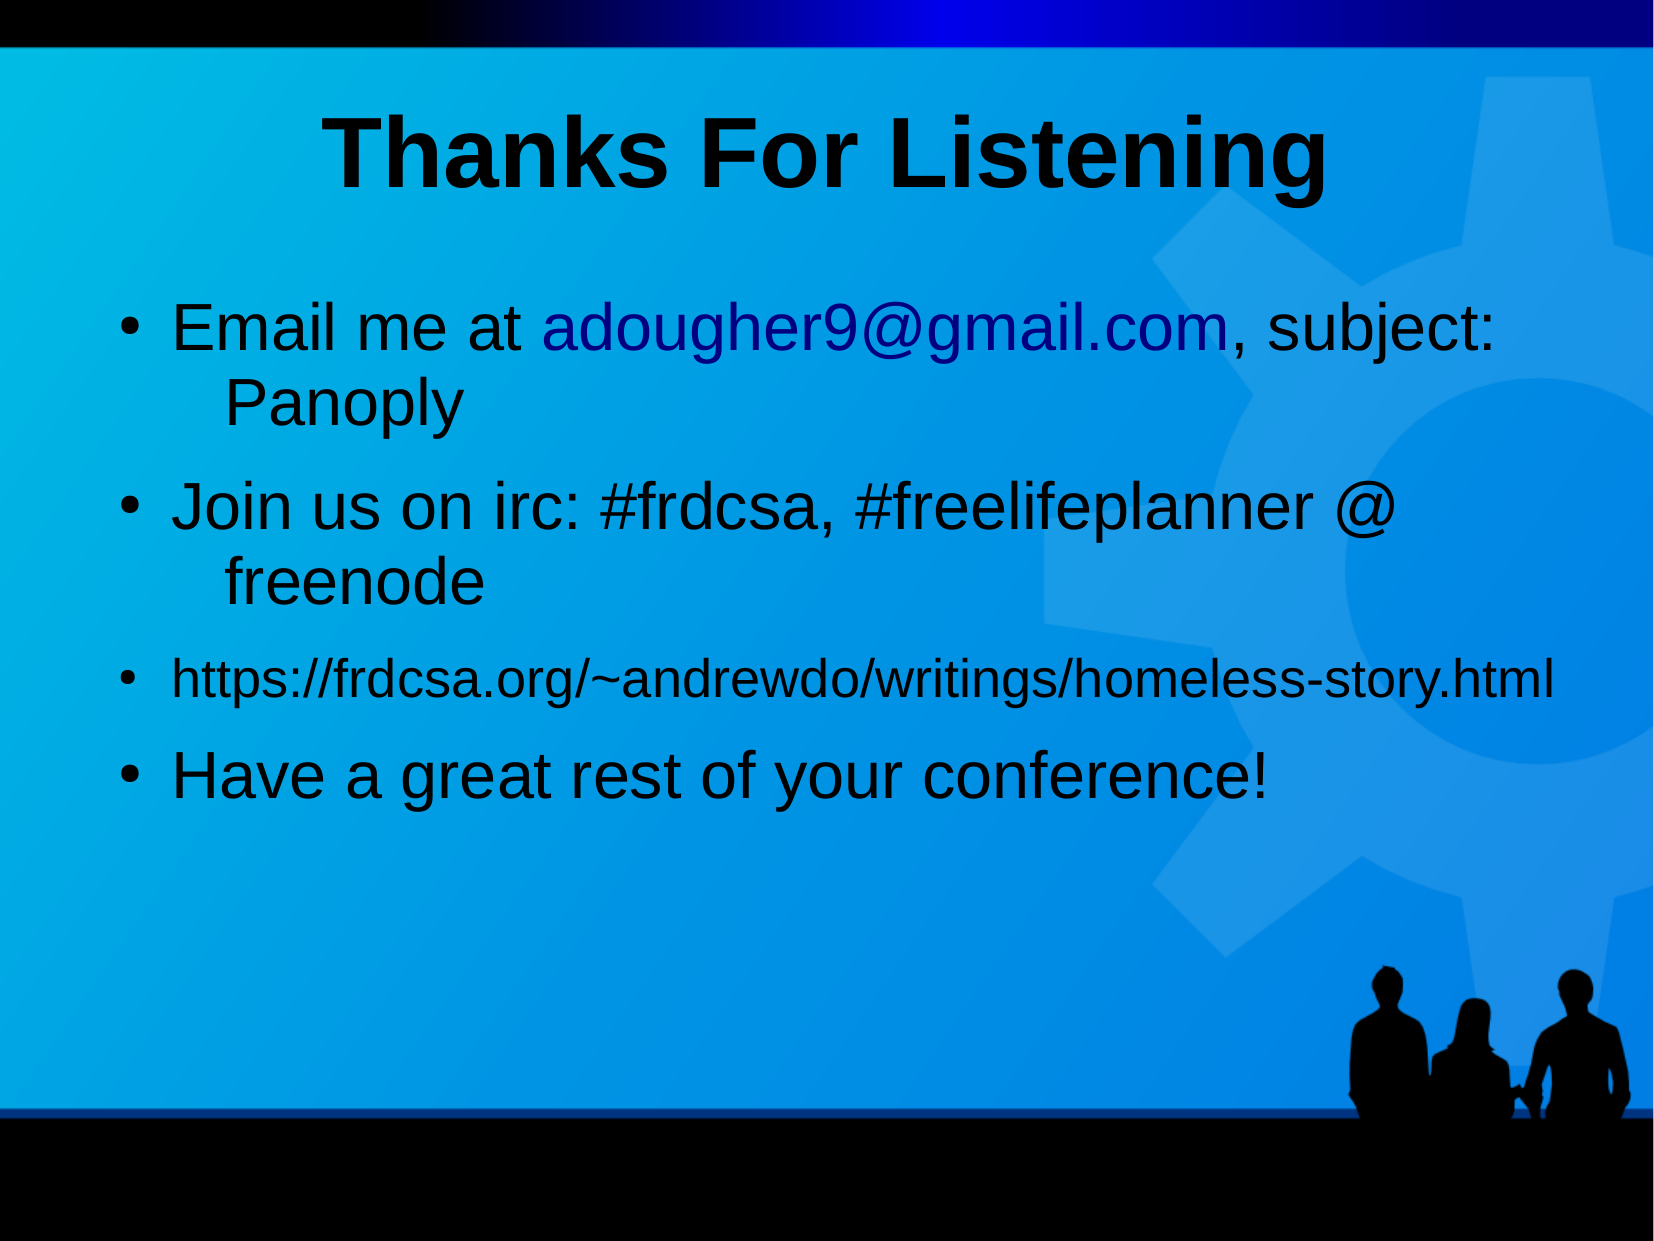

# Thanks For Listening
Email me at adougher9@gmail.com, subject: Panoply
Join us on irc: #frdcsa, #freelifeplanner @ freenode
https://frdcsa.org/~andrewdo/writings/homeless-story.html
Have a great rest of your conference!